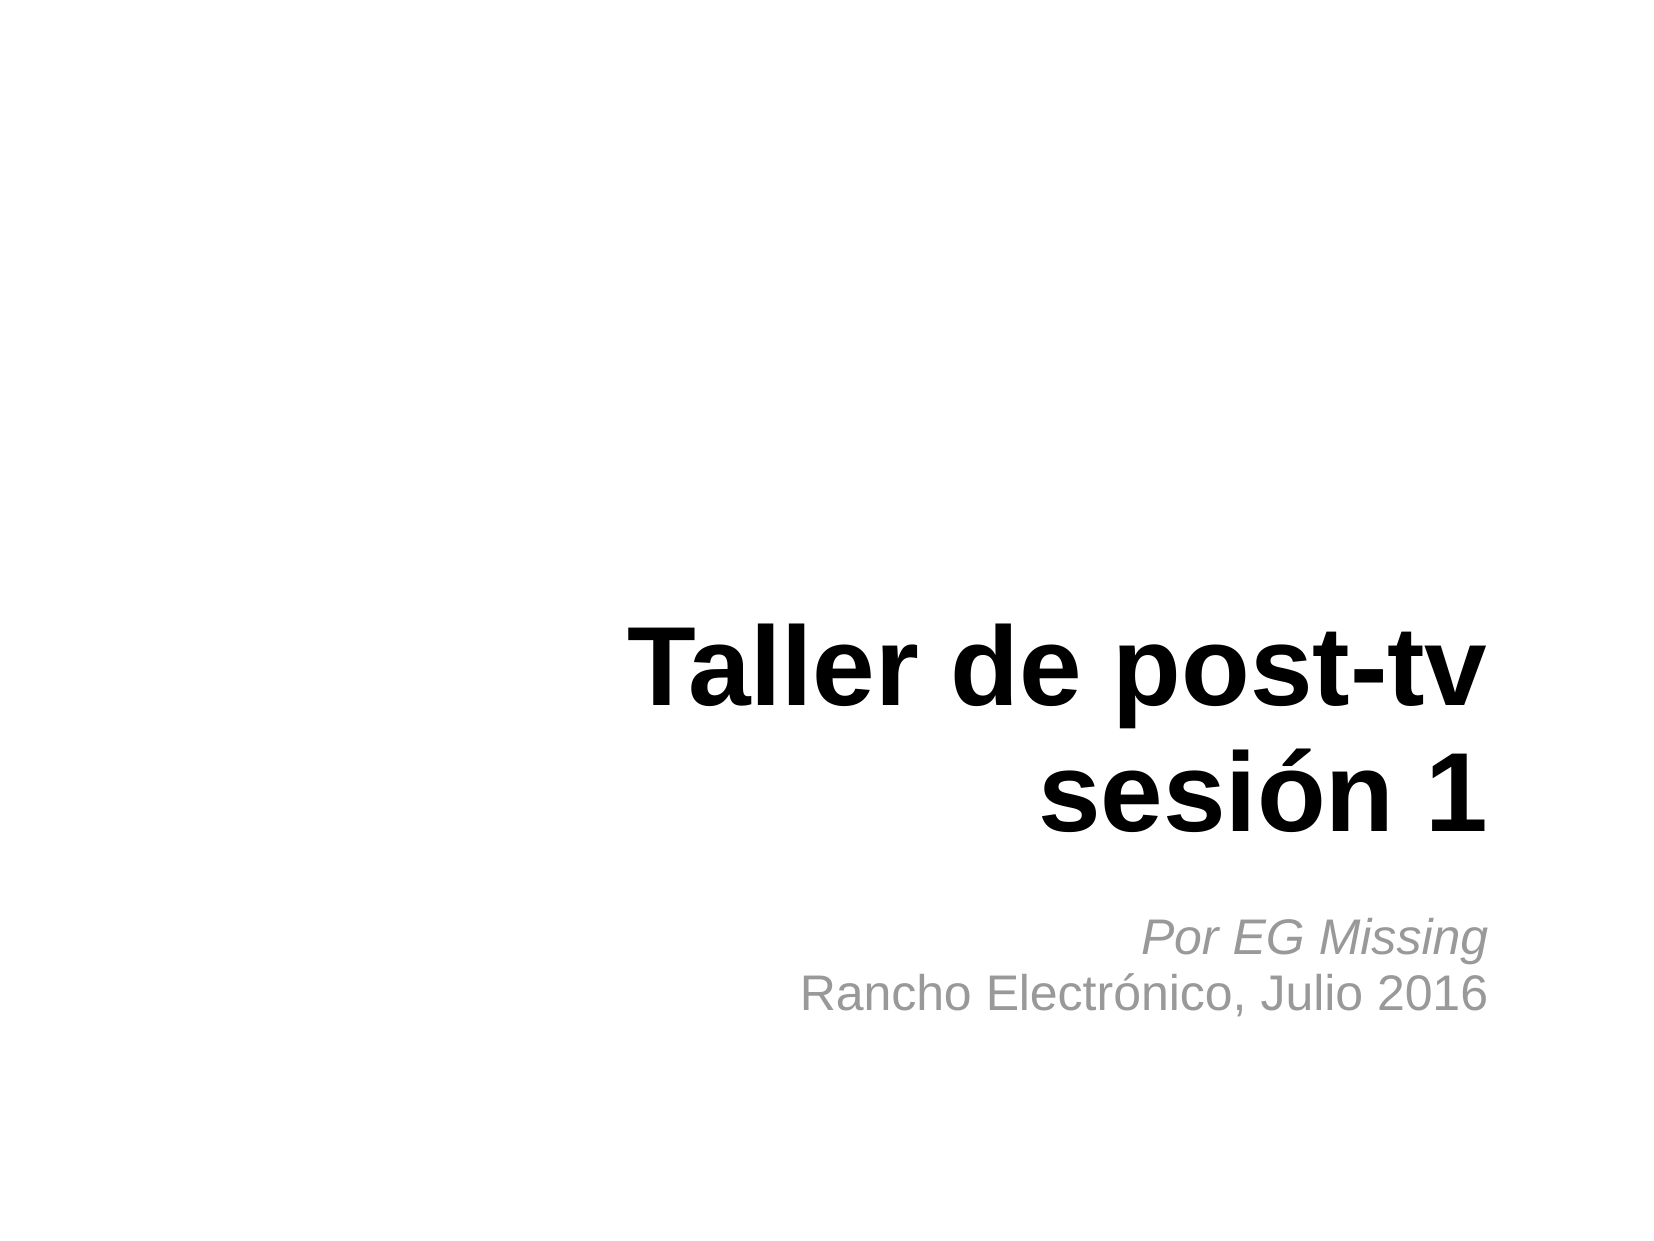

# Taller de post-tv sesión 1
Por EG Missing
Rancho Electrónico, Julio 2016